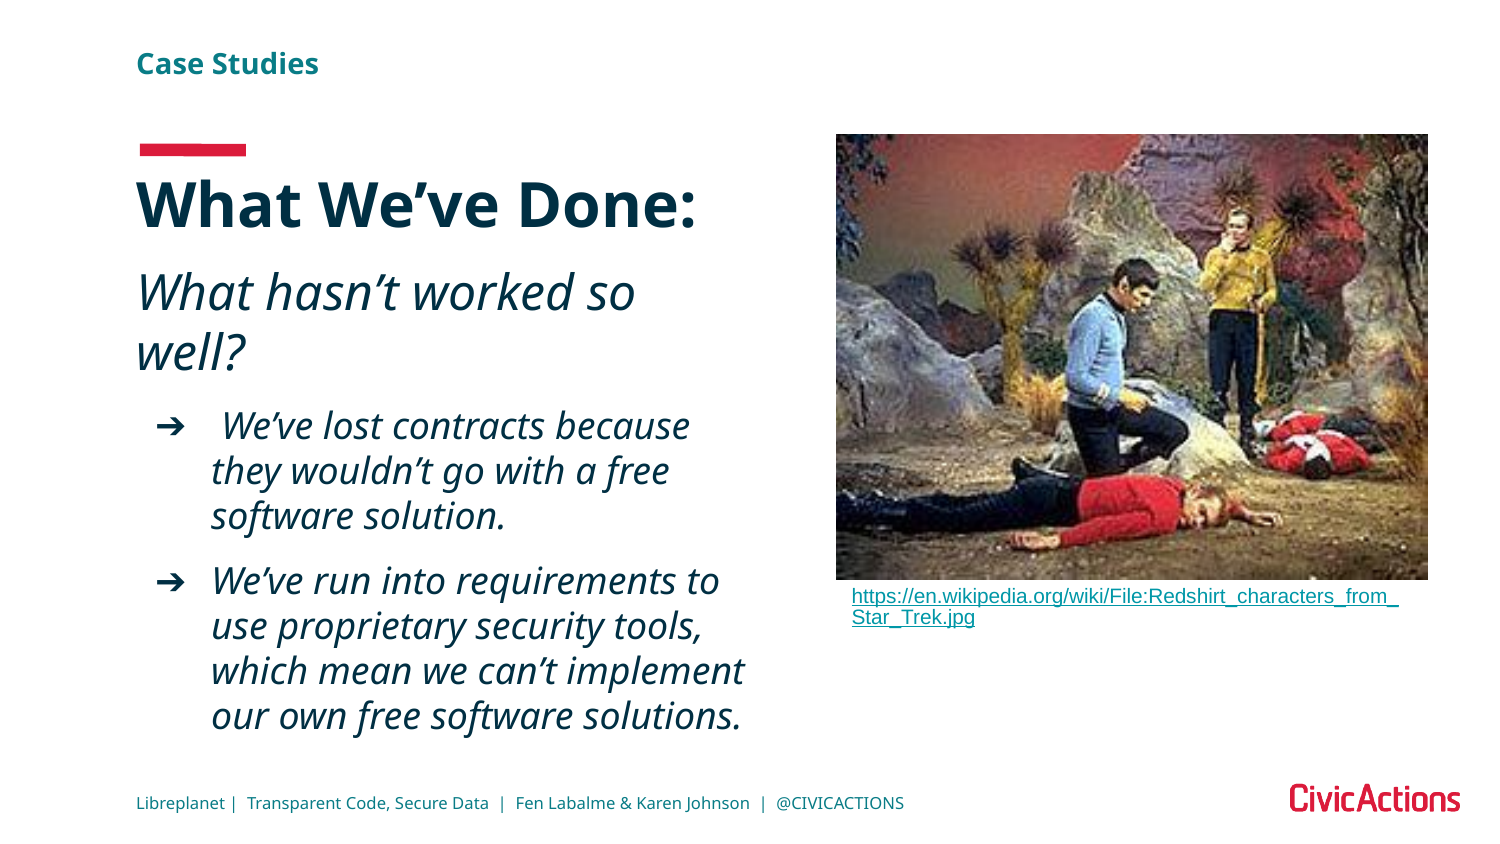

# Case Studies
What We’ve Done:
What hasn’t worked so well?
 We’ve lost contracts because they wouldn’t go with a free software solution.
We’ve run into requirements to use proprietary security tools, which mean we can’t implement our own free software solutions.
https://en.wikipedia.org/wiki/File:Redshirt_characters_from_Star_Trek.jpg
Libreplanet | Transparent Code, Secure Data | Fen Labalme & Karen Johnson | @CIVICACTIONS